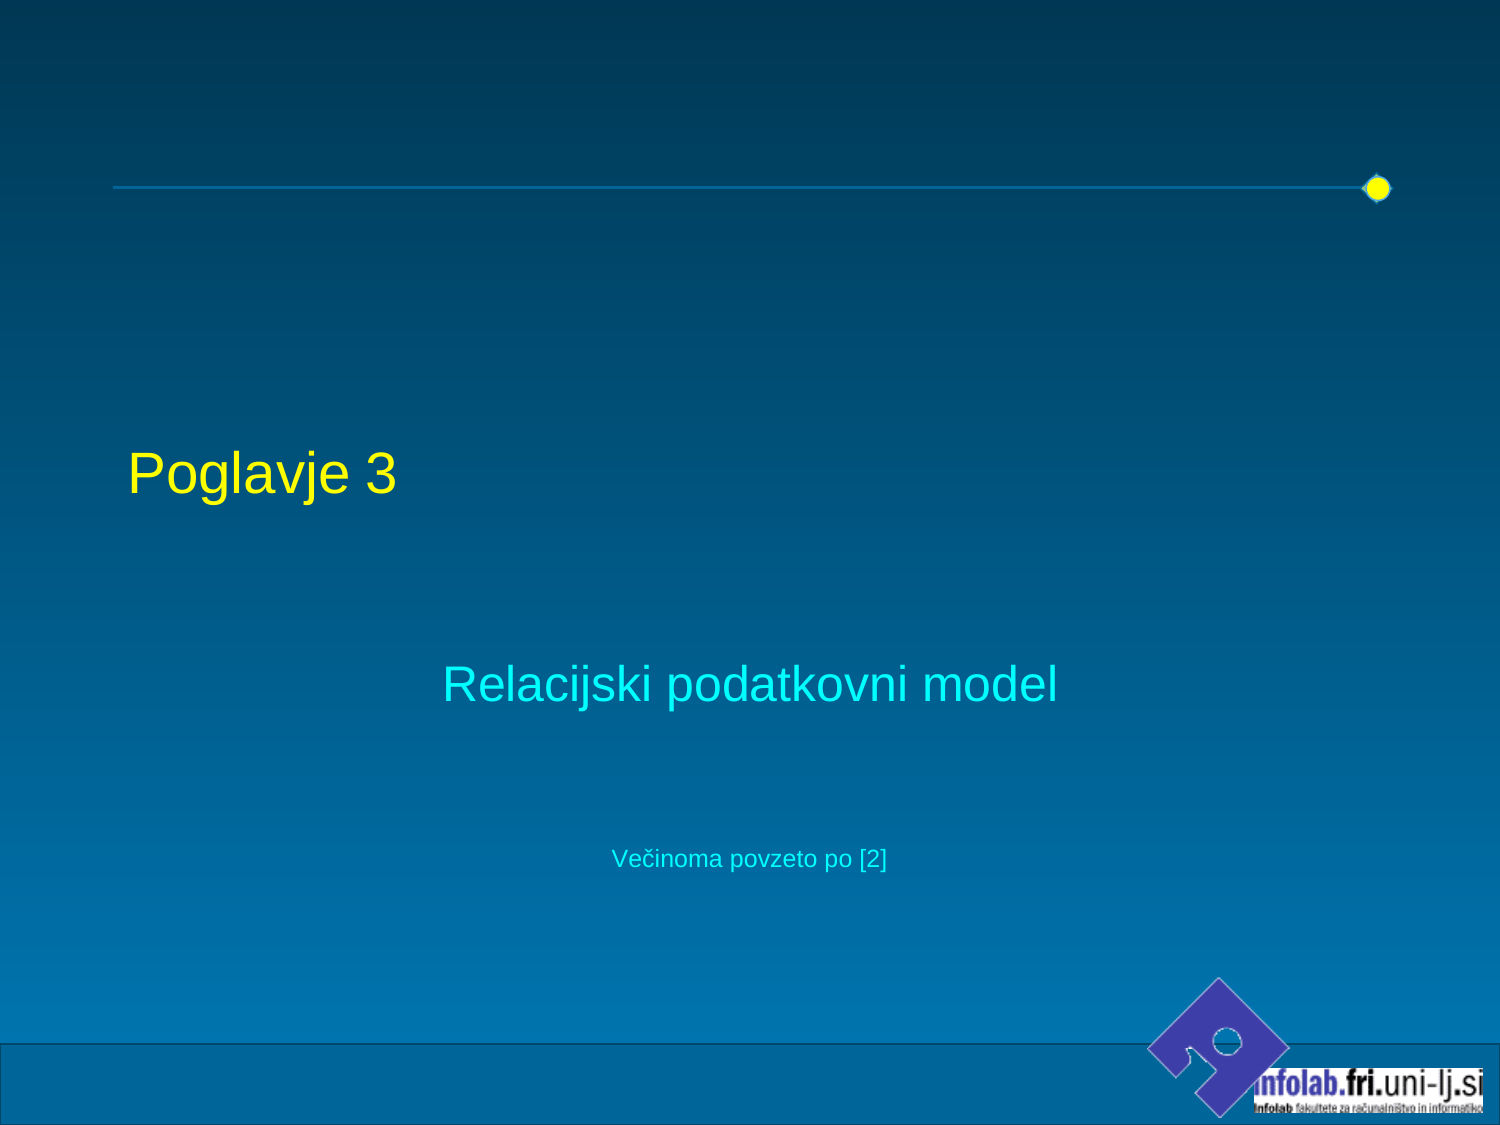

# Poglavje 3
Relacijski podatkovni model
Večinoma povzeto po [2]